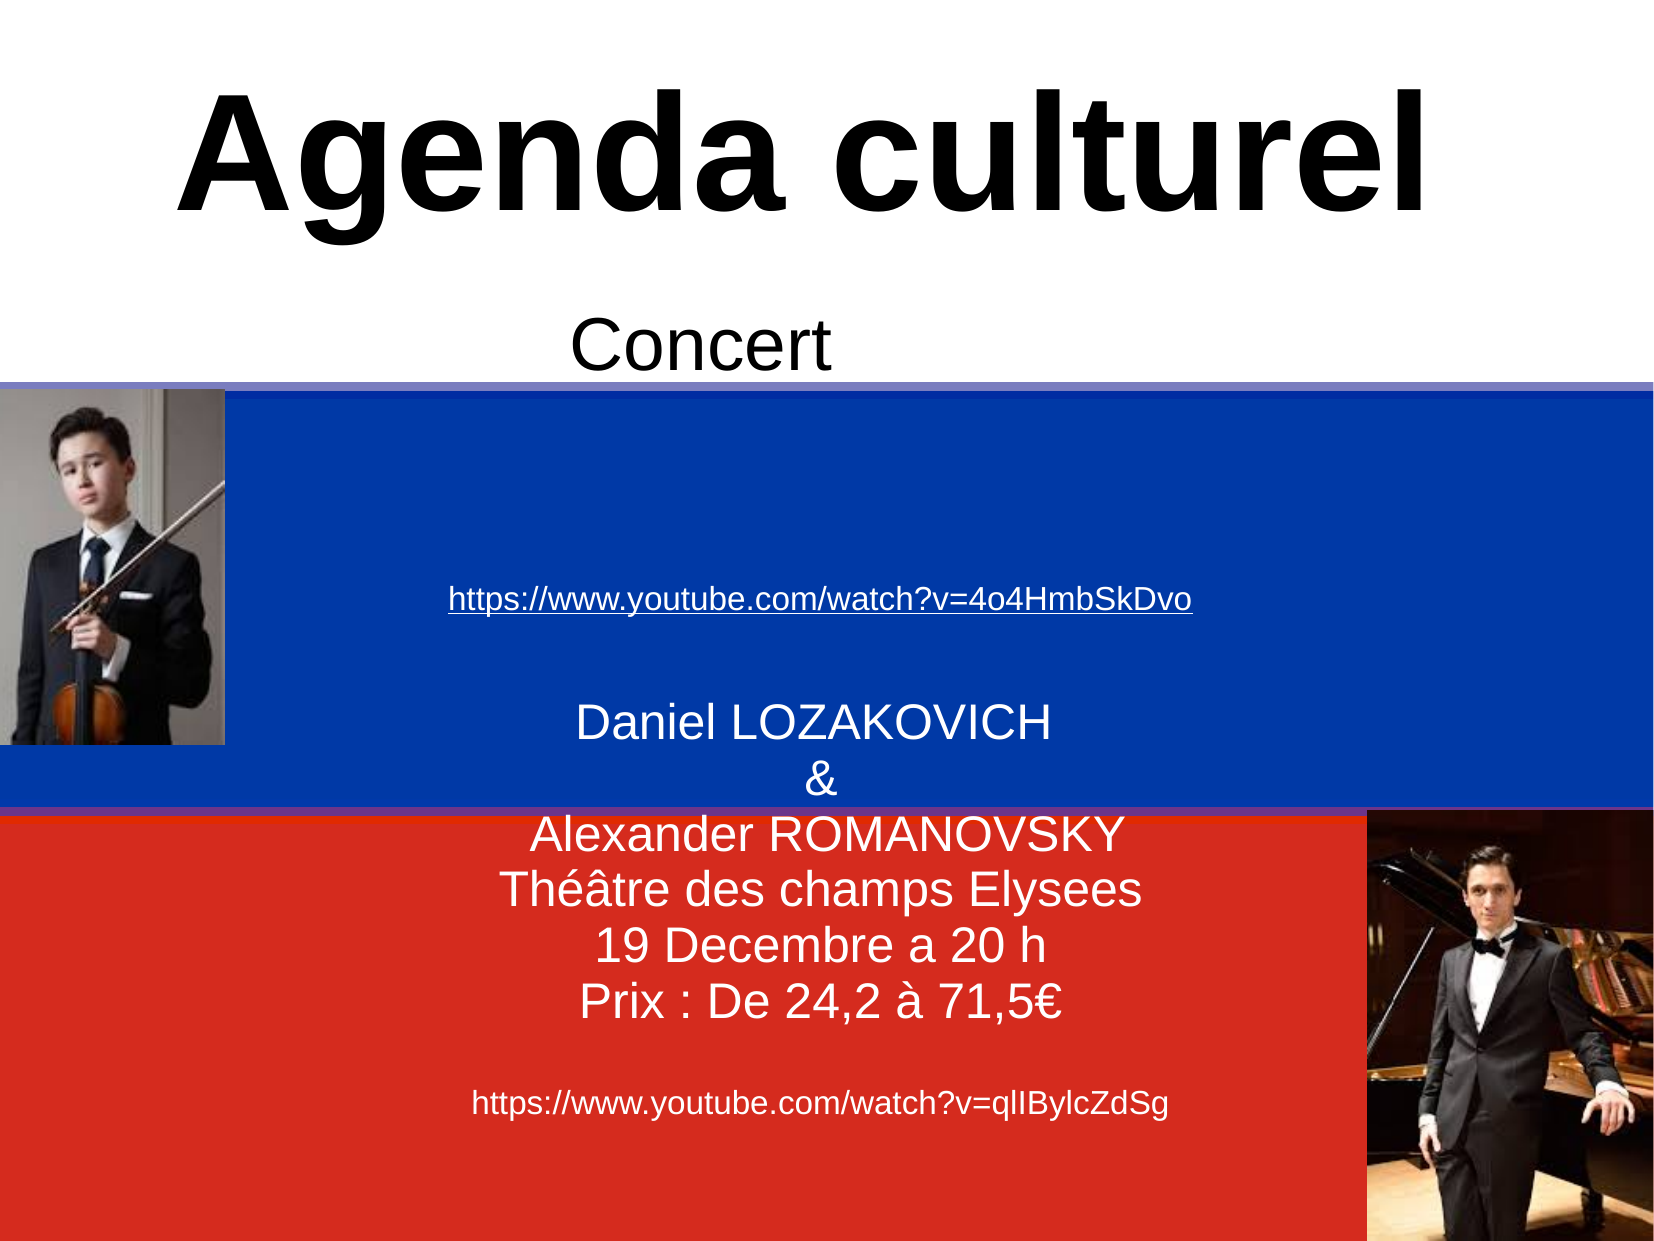

https://www.youtube.com/watch?v=4o4HmbSkDvo
# Agenda culturel
Concert
Daniel LOZAKOVICH
&
 Alexander ROMANOVSKY
Théâtre des champs Elysees
19 Decembre a 20 h
Prix : De 24,2 à 71,5€
https://www.youtube.com/watch?v=qlIBylcZdSg